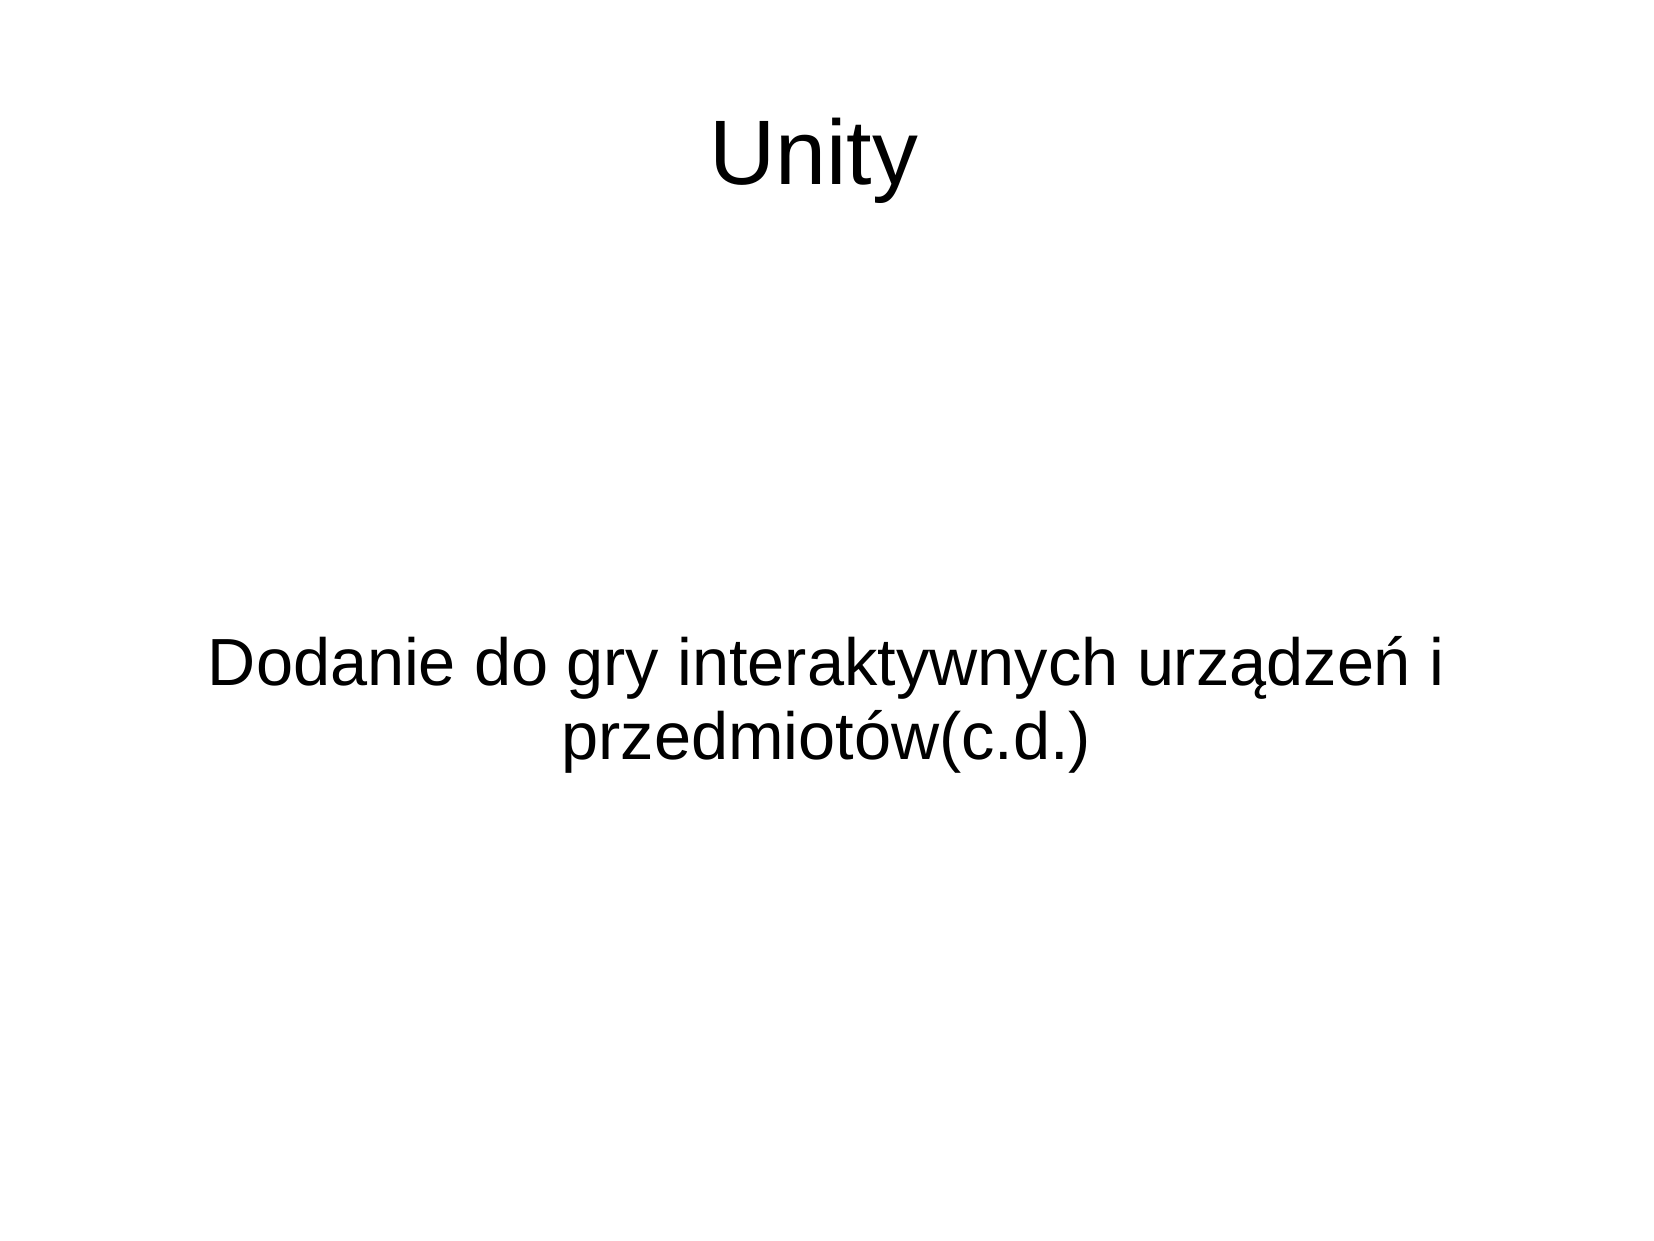

# Unity
Dodanie do gry interaktywnych urządzeń i przedmiotów(c.d.)